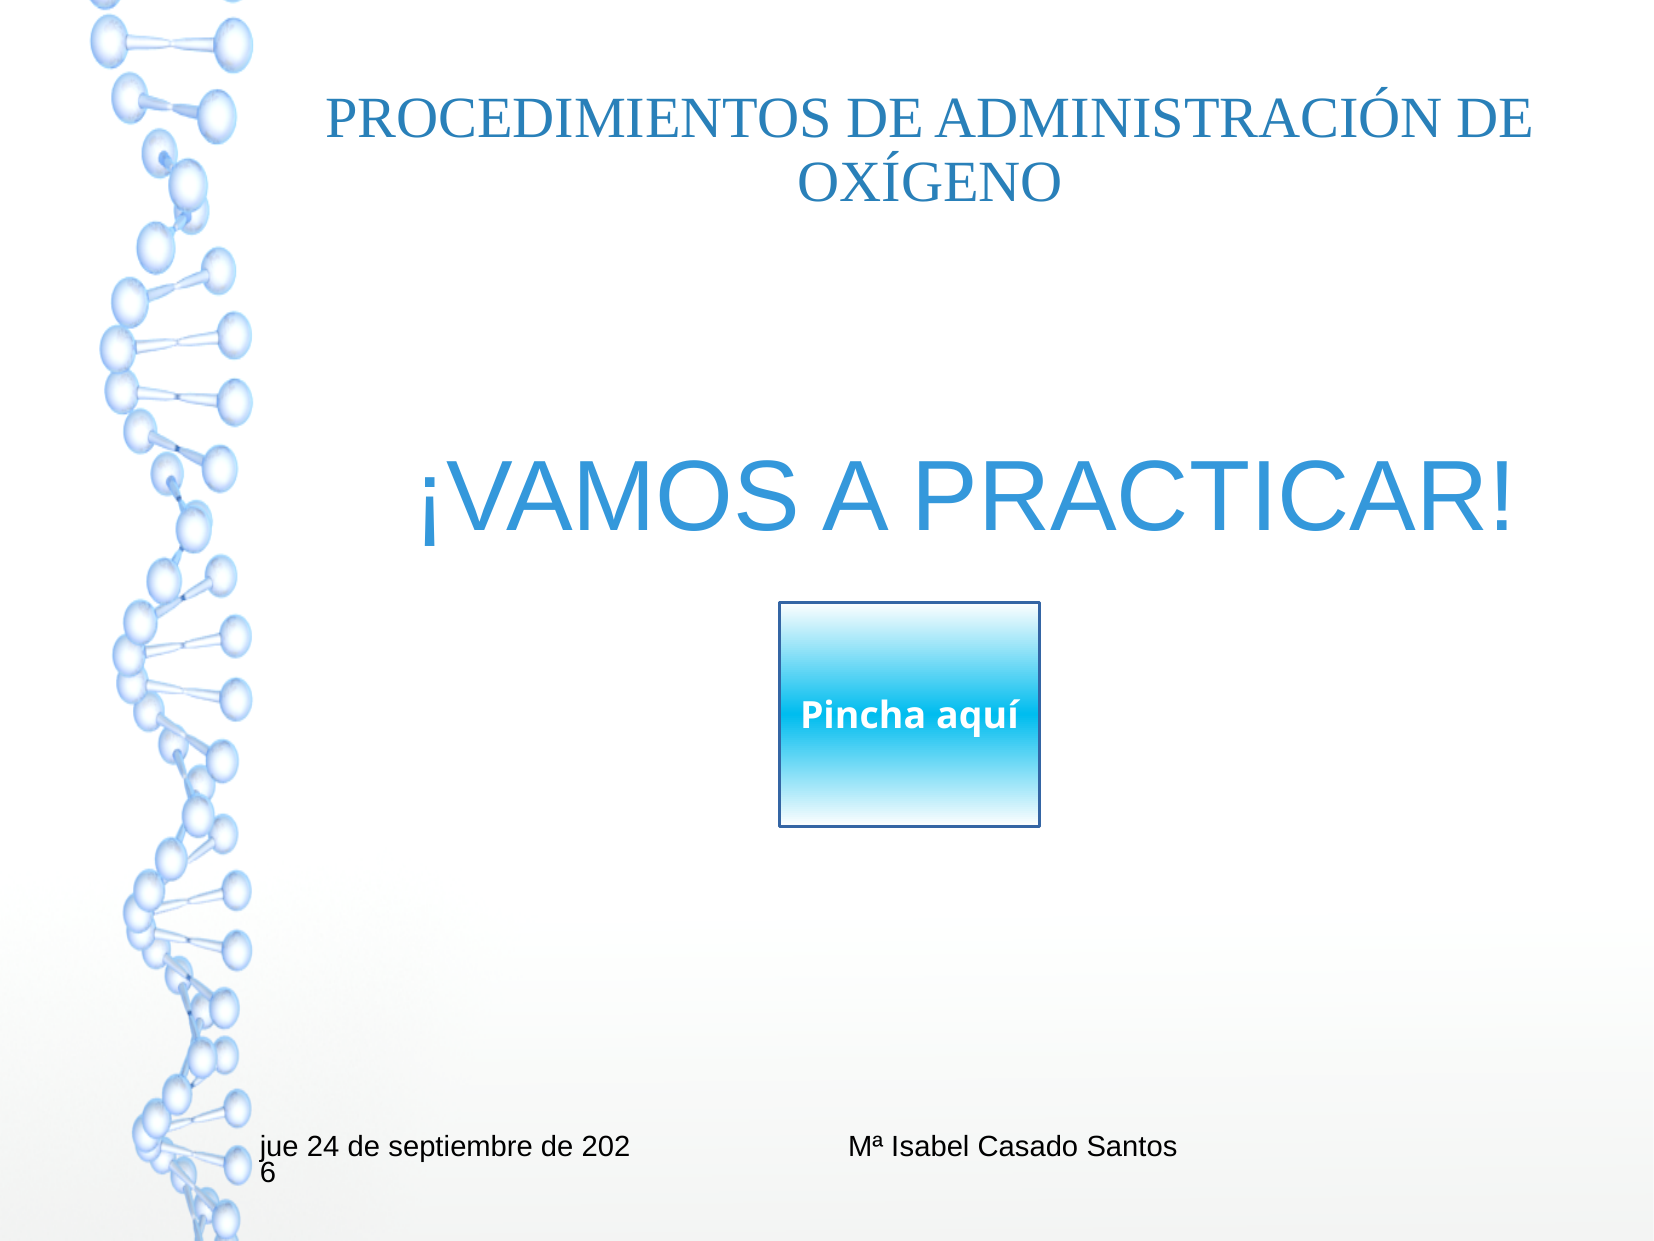

# PROCEDIMIENTOS DE ADMINISTRACIÓN DE OXÍGENO
¡VAMOS A PRACTICAR!
Pincha aquí
Mª Isabel Casado Santos